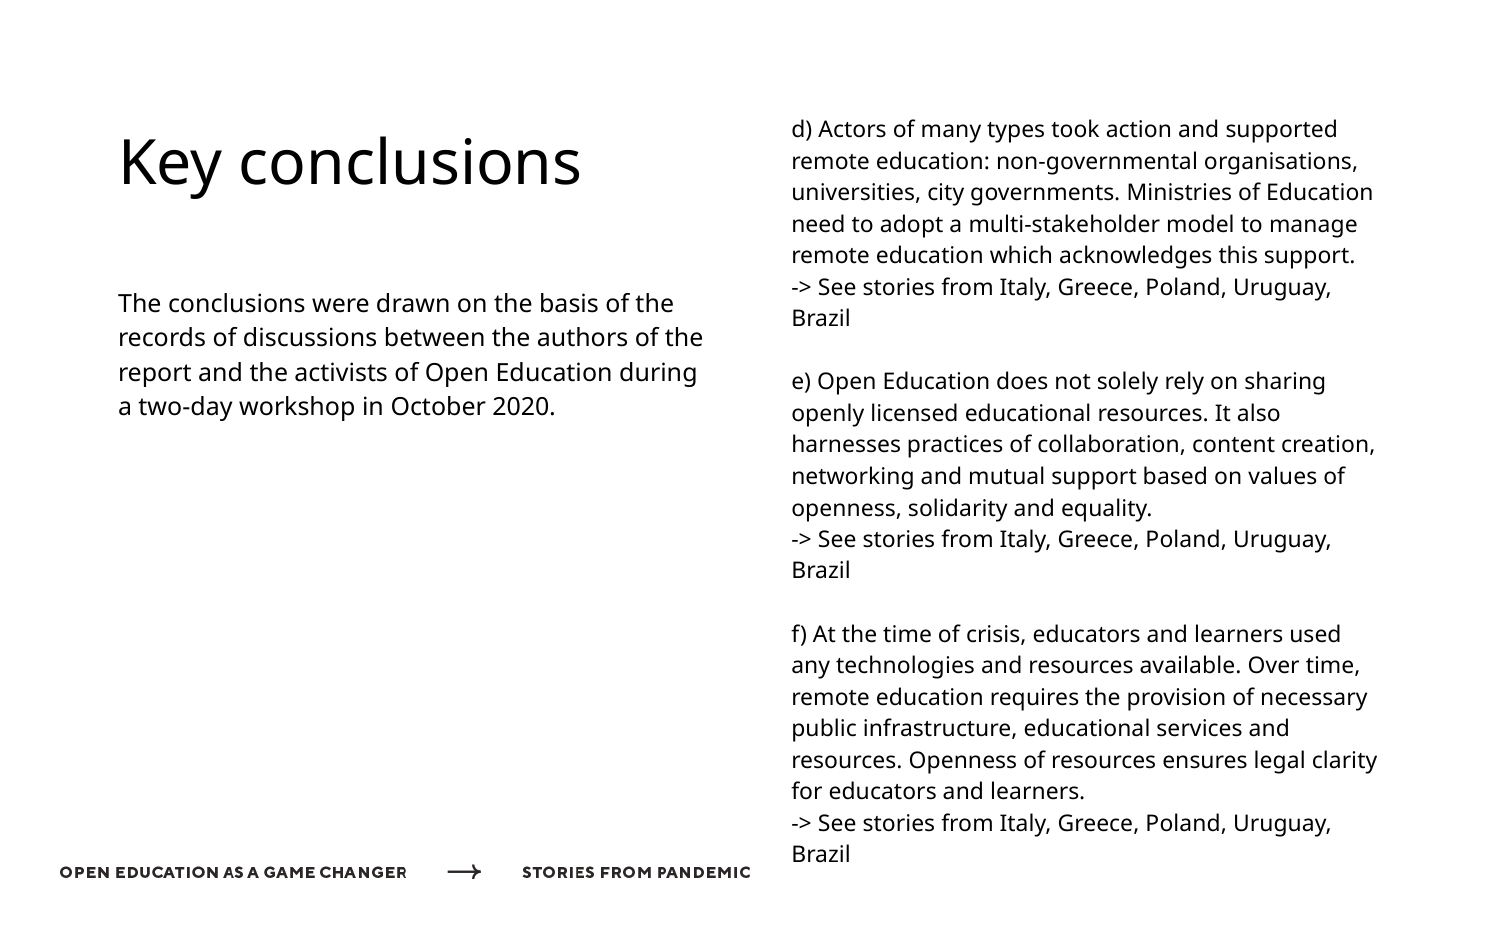

d) Actors of many types took action and supported remote education: non-governmental organisations, universities, city governments. Ministries of Education need to adopt a multi-stakeholder model to manage remote education which acknowledges this support.
-> See stories from Italy, Greece, Poland, Uruguay, Brazil
e) Open Education does not solely rely on sharing openly licensed educational resources. It also harnesses practices of collaboration, content creation, networking and mutual support based on values of openness, solidarity and equality.
-> See stories from Italy, Greece, Poland, Uruguay, Brazil
f) At the time of crisis, educators and learners used any technologies and resources available. Over time, remote education requires the provision of necessary public infrastructure, educational services and resources. Openness of resources ensures legal clarity for educators and learners.
-> See stories from Italy, Greece, Poland, Uruguay, Brazil
# Key conclusions
The conclusions were drawn on the basis of the records of discussions between the authors of the report and the activists of Open Education during a two-day workshop in October 2020.